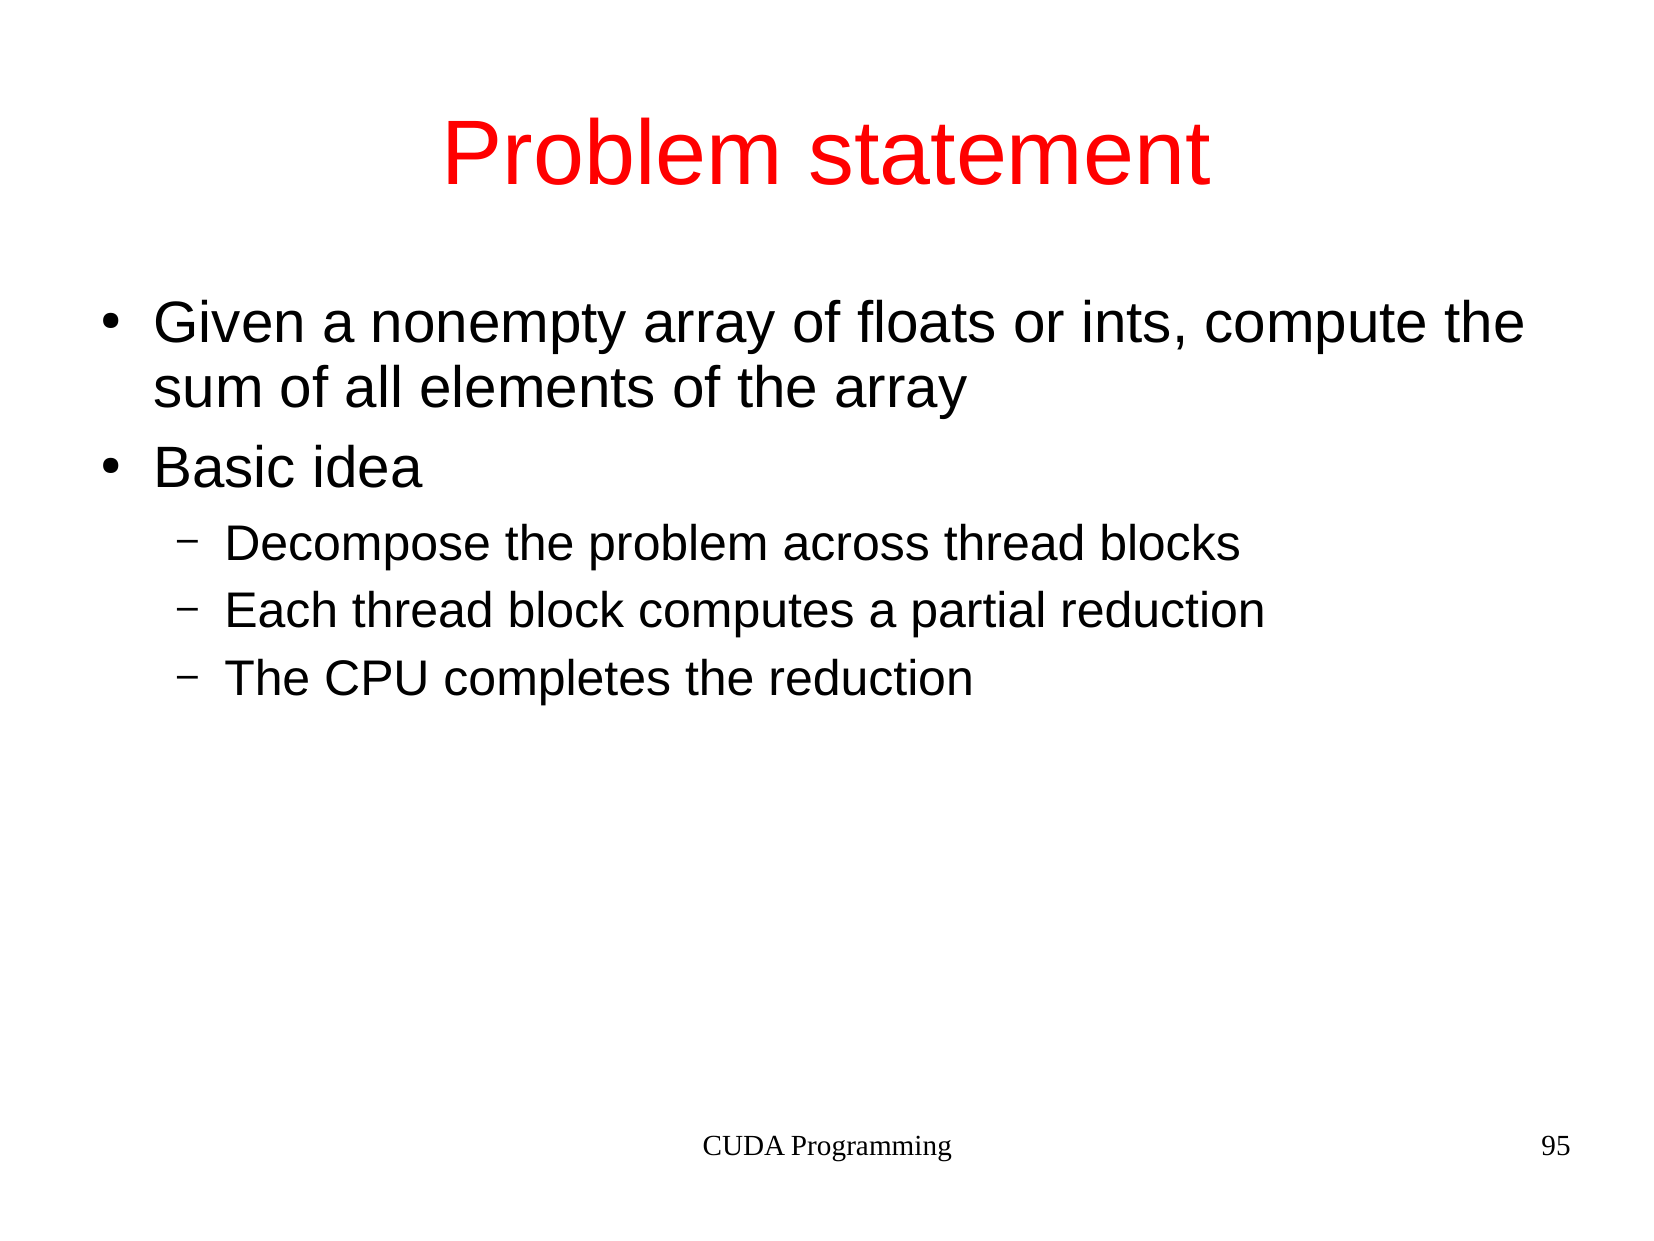

# Problem statement
Given a nonempty array of floats or ints, compute the sum of all elements of the array
Basic idea
Decompose the problem across thread blocks
Each thread block computes a partial reduction
The CPU completes the reduction
CUDA Programming
95